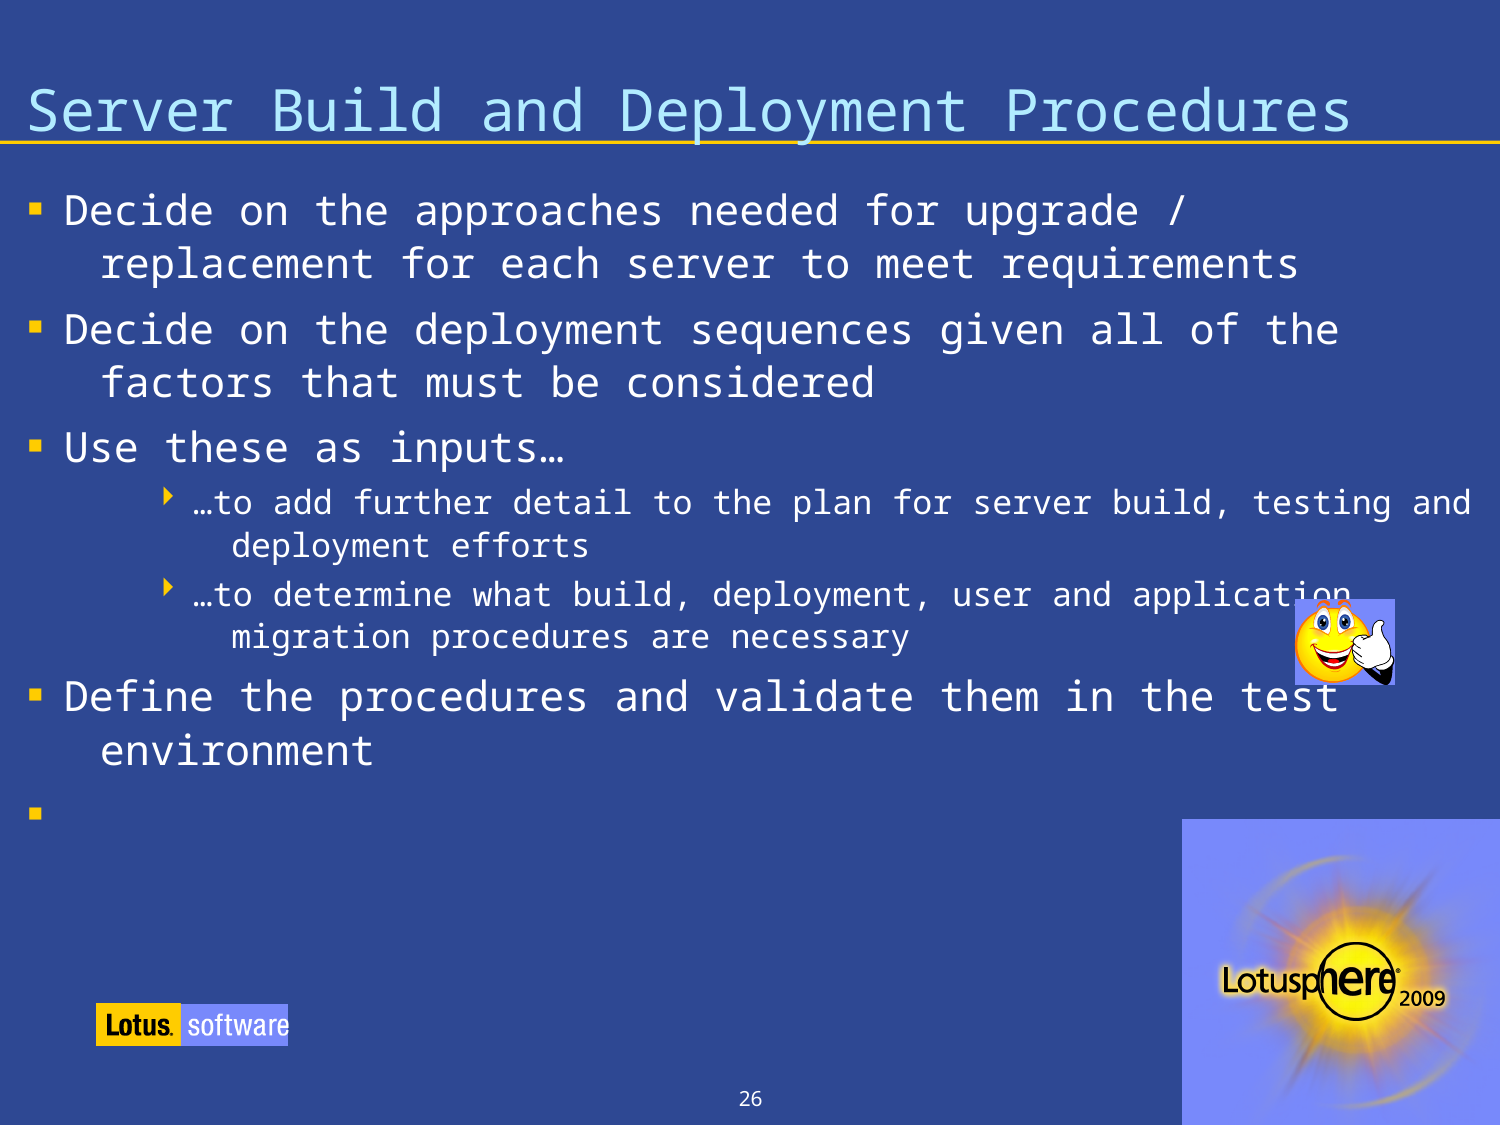

# Server Build and Deployment Procedures
Decide on the approaches needed for upgrade / replacement for each server to meet requirements
Decide on the deployment sequences given all of the factors that must be considered
Use these as inputs…
…to add further detail to the plan for server build, testing and deployment efforts
…to determine what build, deployment, user and application migration procedures are necessary
Define the procedures and validate them in the test environment
26